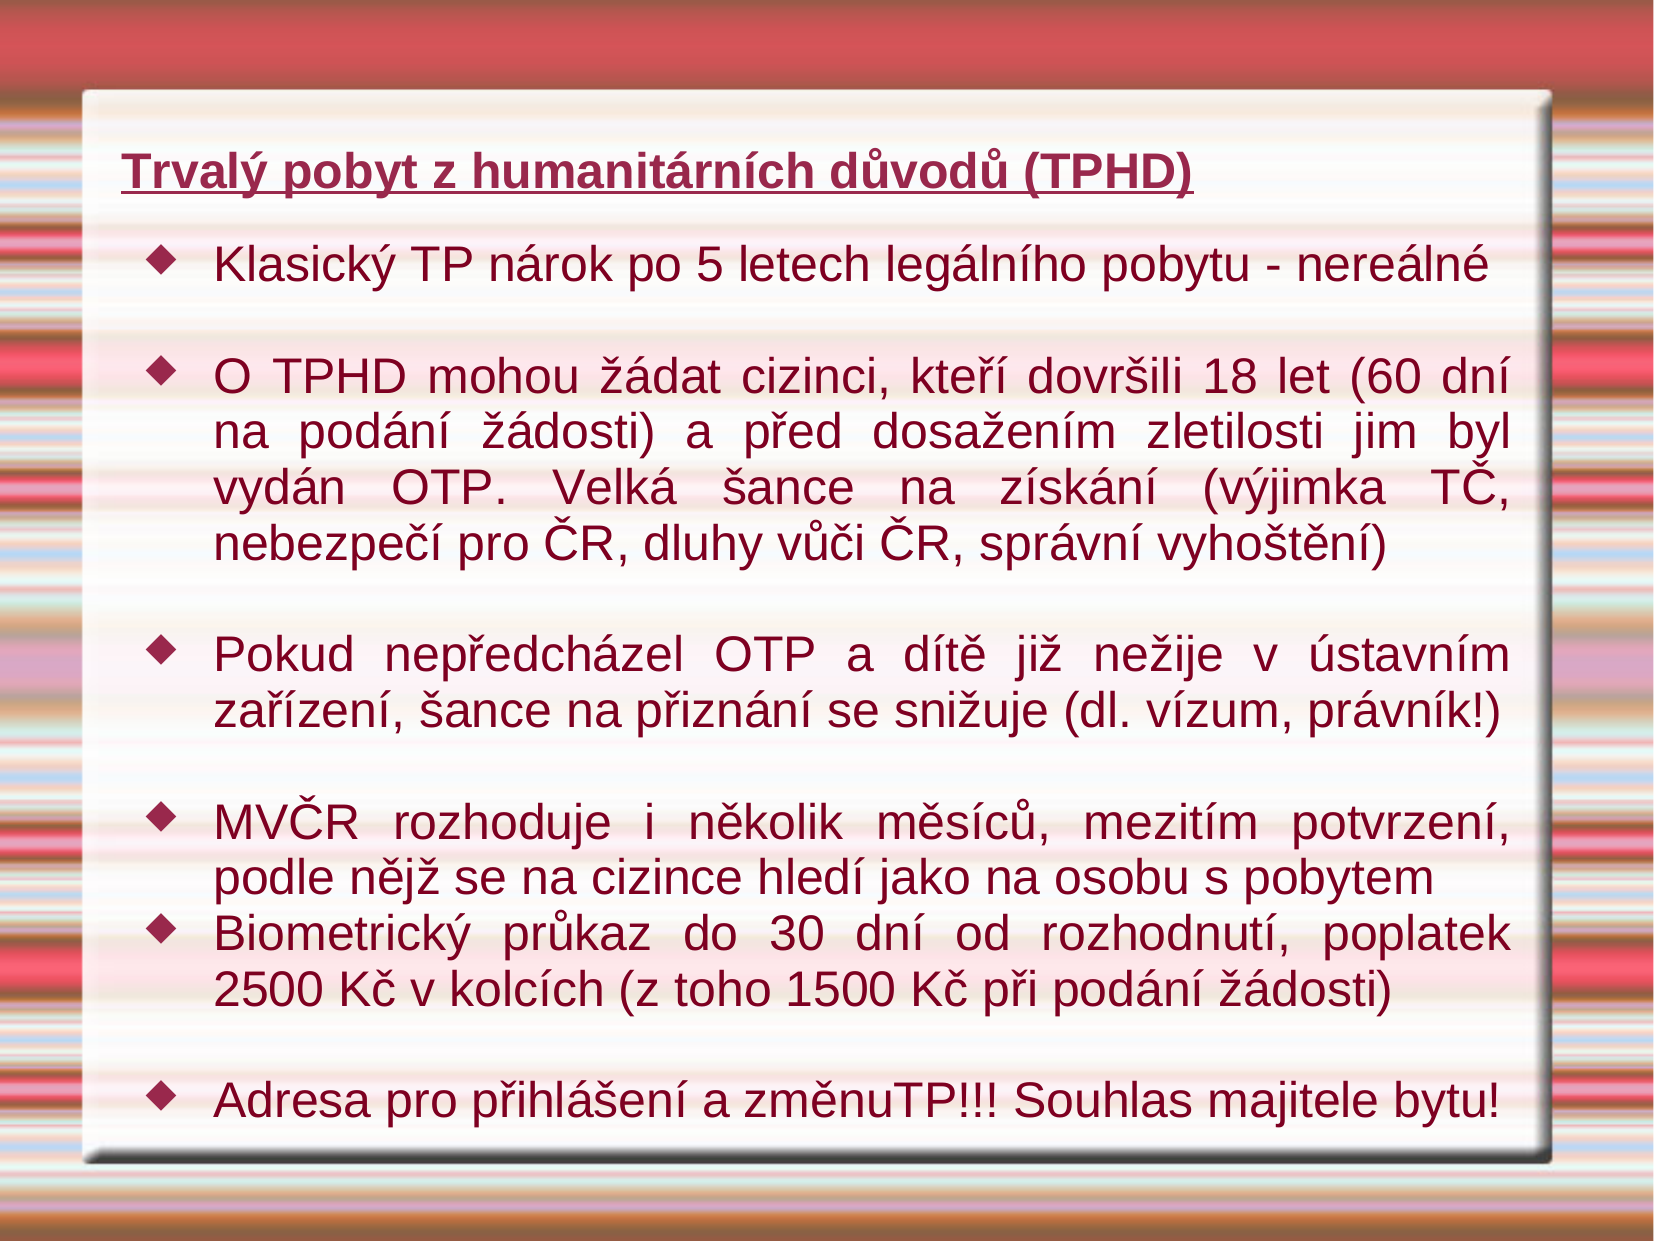

# Trvalý pobyt z humanitárních důvodů (TPHD)
Klasický TP nárok po 5 letech legálního pobytu - nereálné
O TPHD mohou žádat cizinci, kteří dovršili 18 let (60 dní na podání žádosti) a před dosažením zletilosti jim byl vydán OTP. Velká šance na získání (výjimka TČ, nebezpečí pro ČR, dluhy vůči ČR, správní vyhoštění)
Pokud nepředcházel OTP a dítě již nežije v ústavním zařízení, šance na přiznání se snižuje (dl. vízum, právník!)
MVČR rozhoduje i několik měsíců, mezitím potvrzení, podle nějž se na cizince hledí jako na osobu s pobytem
Biometrický průkaz do 30 dní od rozhodnutí, poplatek 2500 Kč v kolcích (z toho 1500 Kč při podání žádosti)
Adresa pro přihlášení a změnuTP!!! Souhlas majitele bytu!